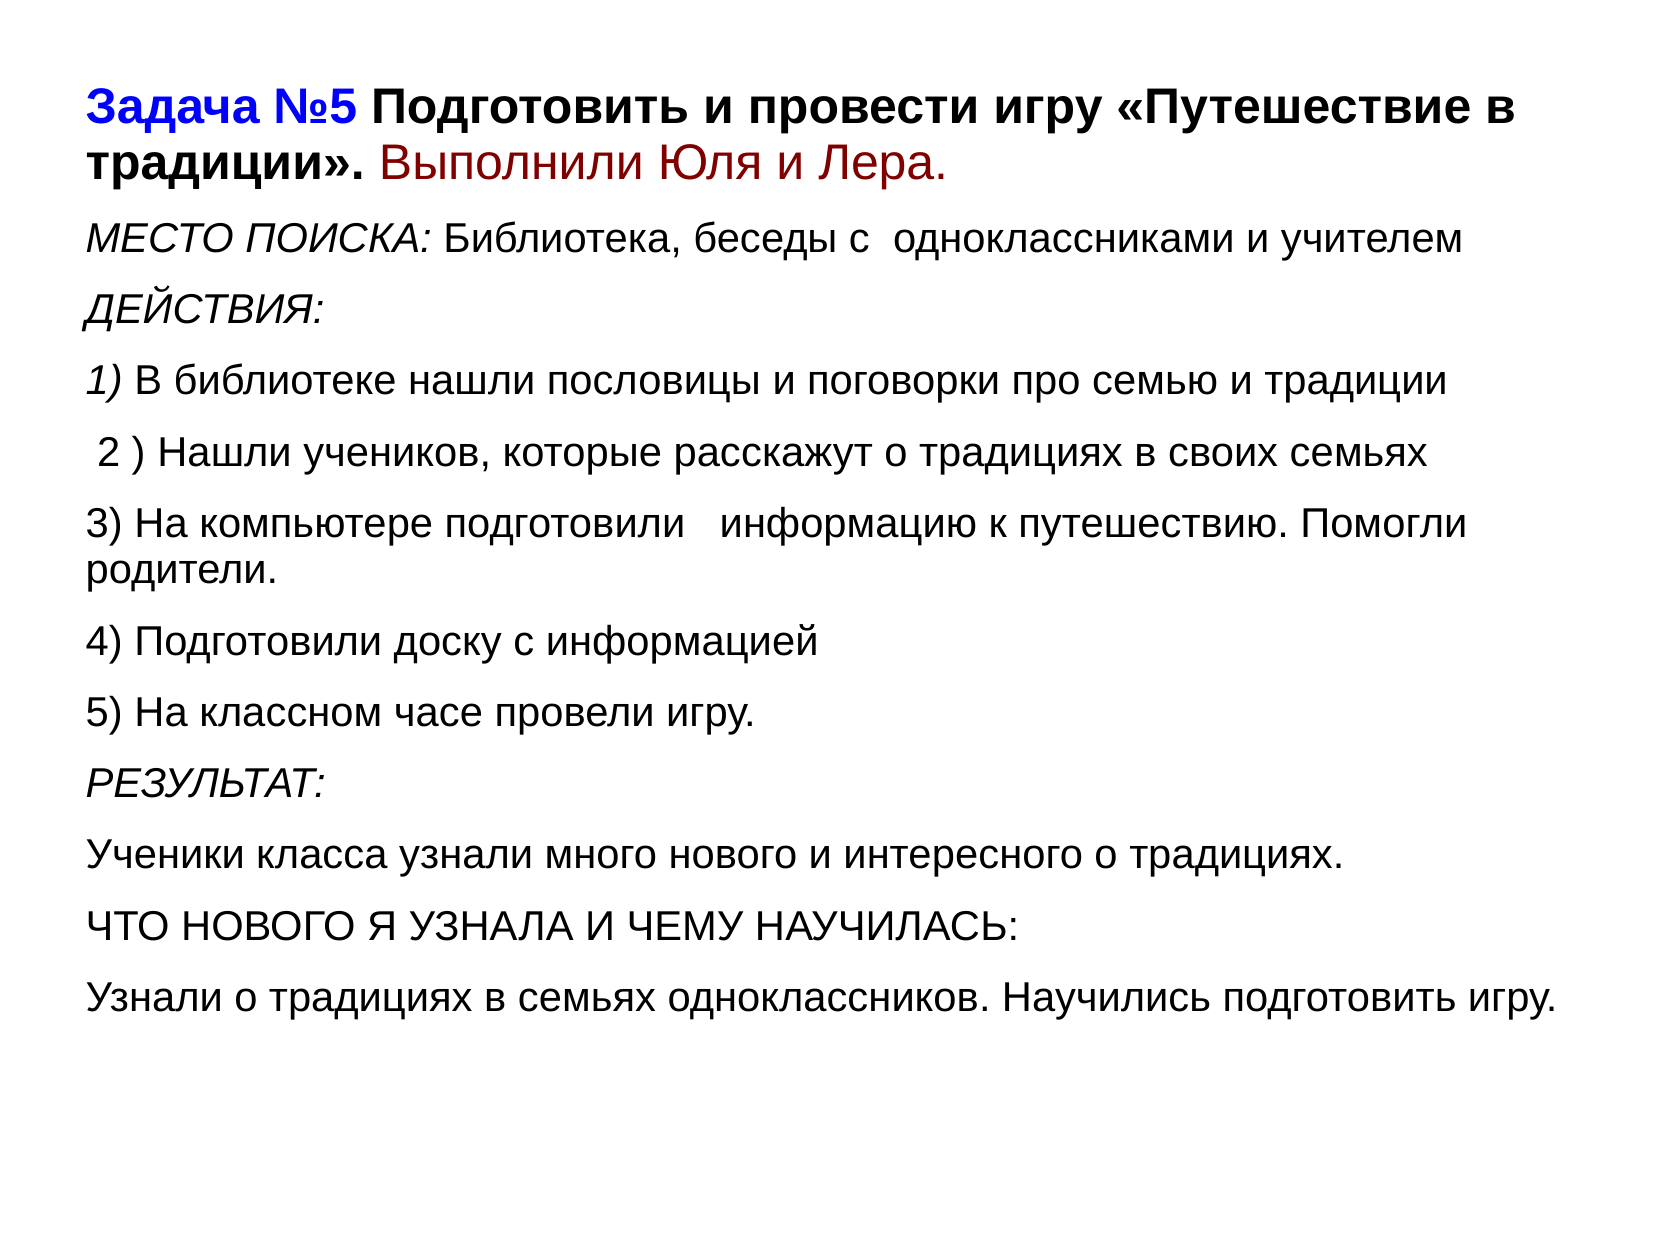

Задача №5 Подготовить и провести игру «Путешествие в традиции». Выполнили Юля и Лера.
МЕСТО ПОИСКА: Библиотека, беседы с одноклассниками и учителем
ДЕЙСТВИЯ:
1) В библиотеке нашли пословицы и поговорки про семью и традиции
 2 ) Нашли учеников, которые расскажут о традициях в своих семьях
3) На компьютере подготовили информацию к путешествию. Помогли родители.
4) Подготовили доску с информацией
5) На классном часе провели игру.
РЕЗУЛЬТАТ:
Ученики класса узнали много нового и интересного о традициях.
ЧТО НОВОГО Я УЗНАЛА И ЧЕМУ НАУЧИЛАСЬ:
Узнали о традициях в семьях одноклассников. Научились подготовить игру.